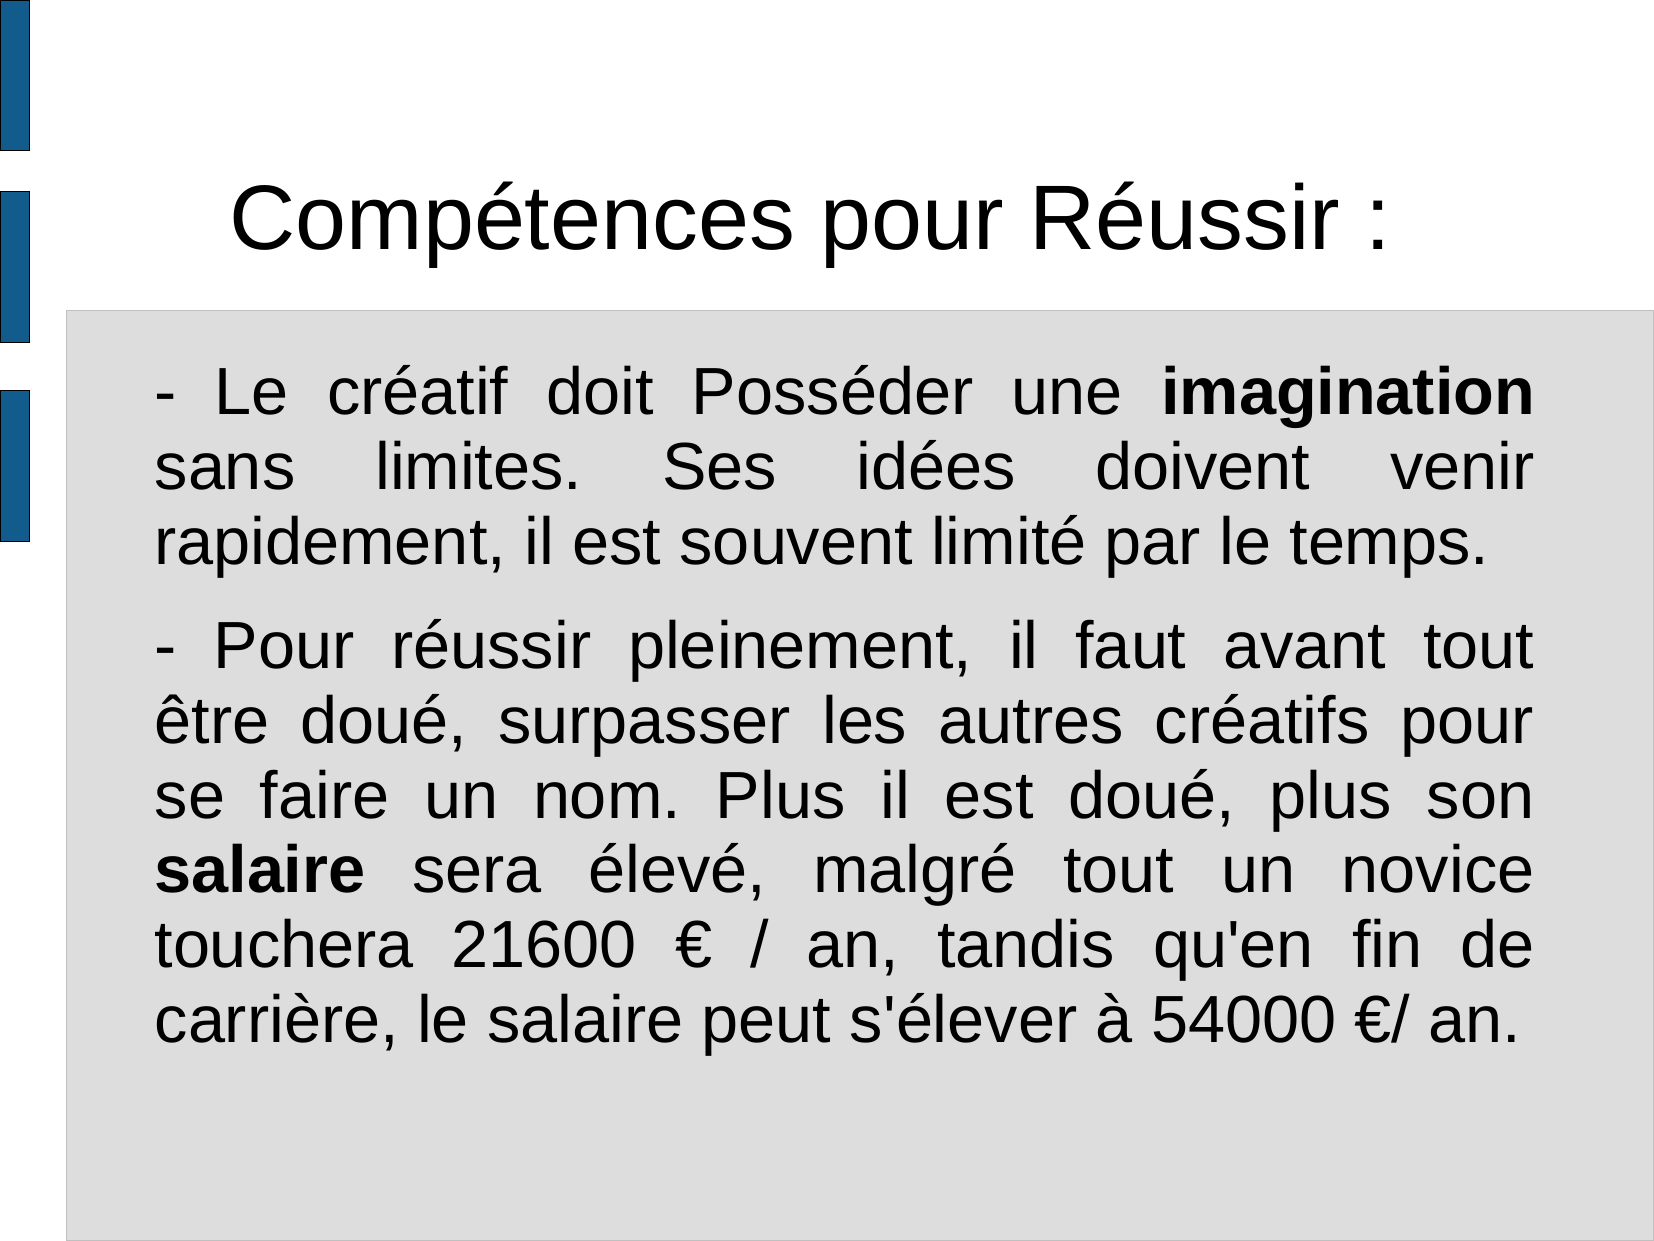

# Compétences pour Réussir :
- Le créatif doit Posséder une imagination sans limites. Ses idées doivent venir rapidement, il est souvent limité par le temps.
- Pour réussir pleinement, il faut avant tout être doué, surpasser les autres créatifs pour se faire un nom. Plus il est doué, plus son salaire sera élevé, malgré tout un novice touchera 21600 € / an, tandis qu'en fin de carrière, le salaire peut s'élever à 54000 €/ an.